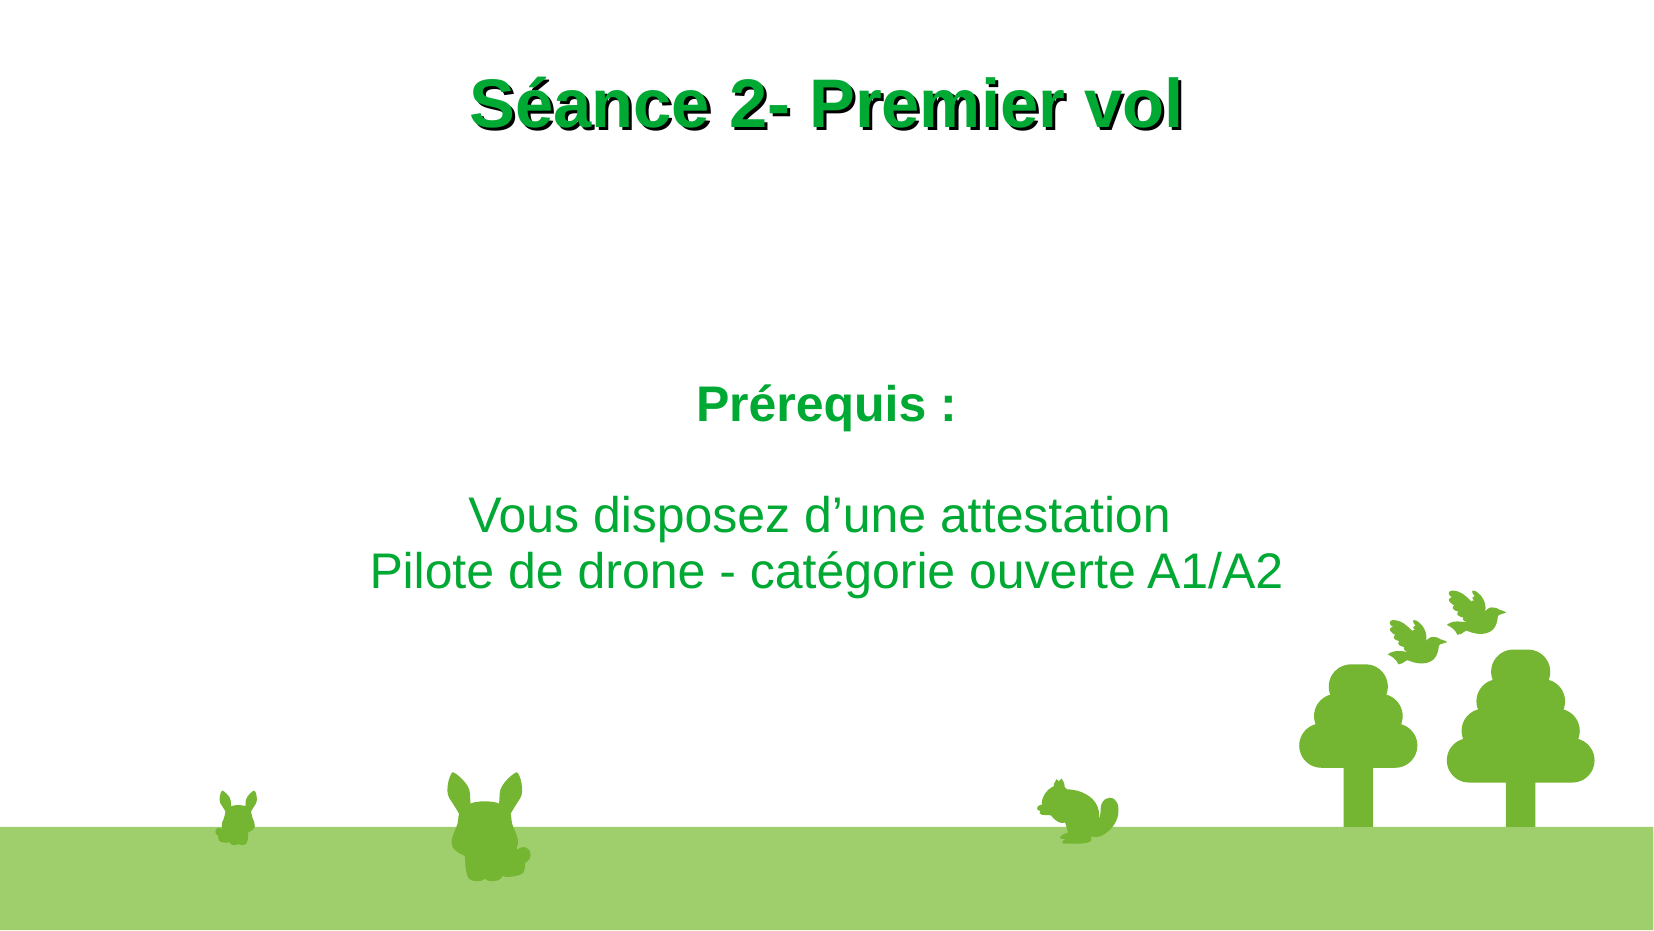

# Séance 2- Premier vol
Prérequis :
Vous disposez d’une attestation
Pilote de drone - catégorie ouverte A1/A2